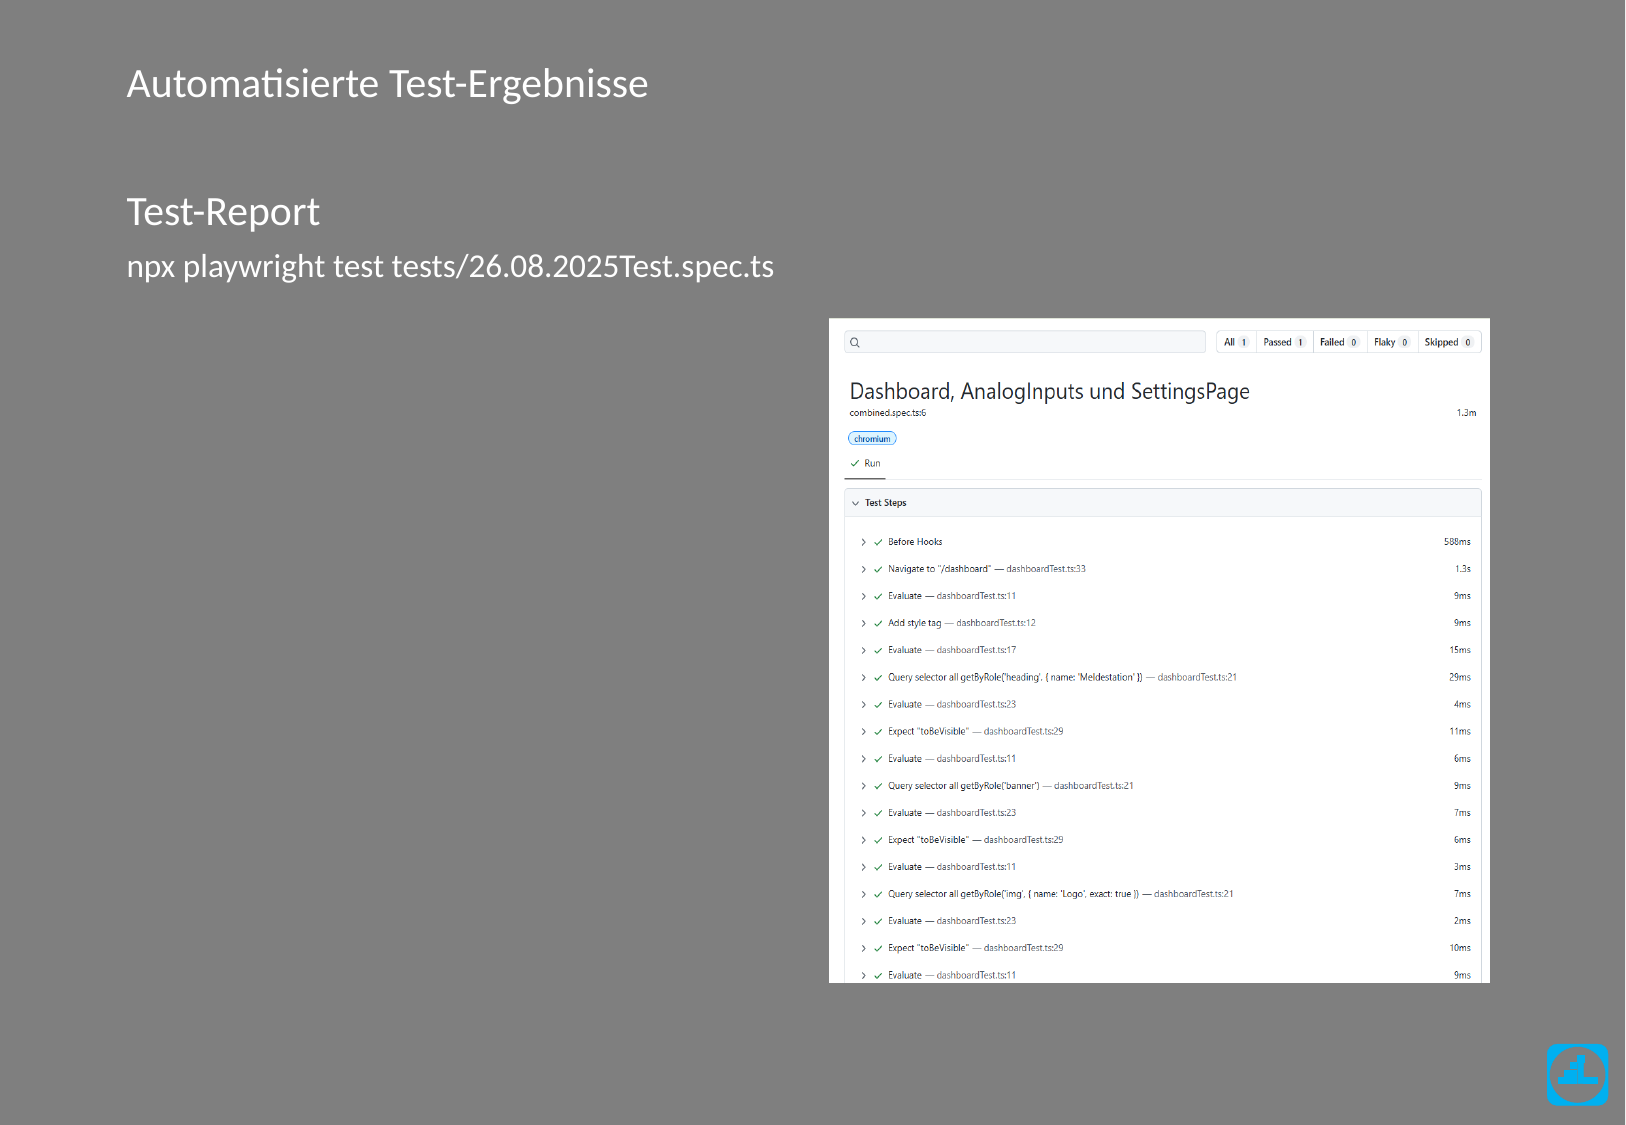

Automatisierte Test-Ergebnisse
# Test-Report
npx playwright test tests/26.08.2025Test.spec.ts